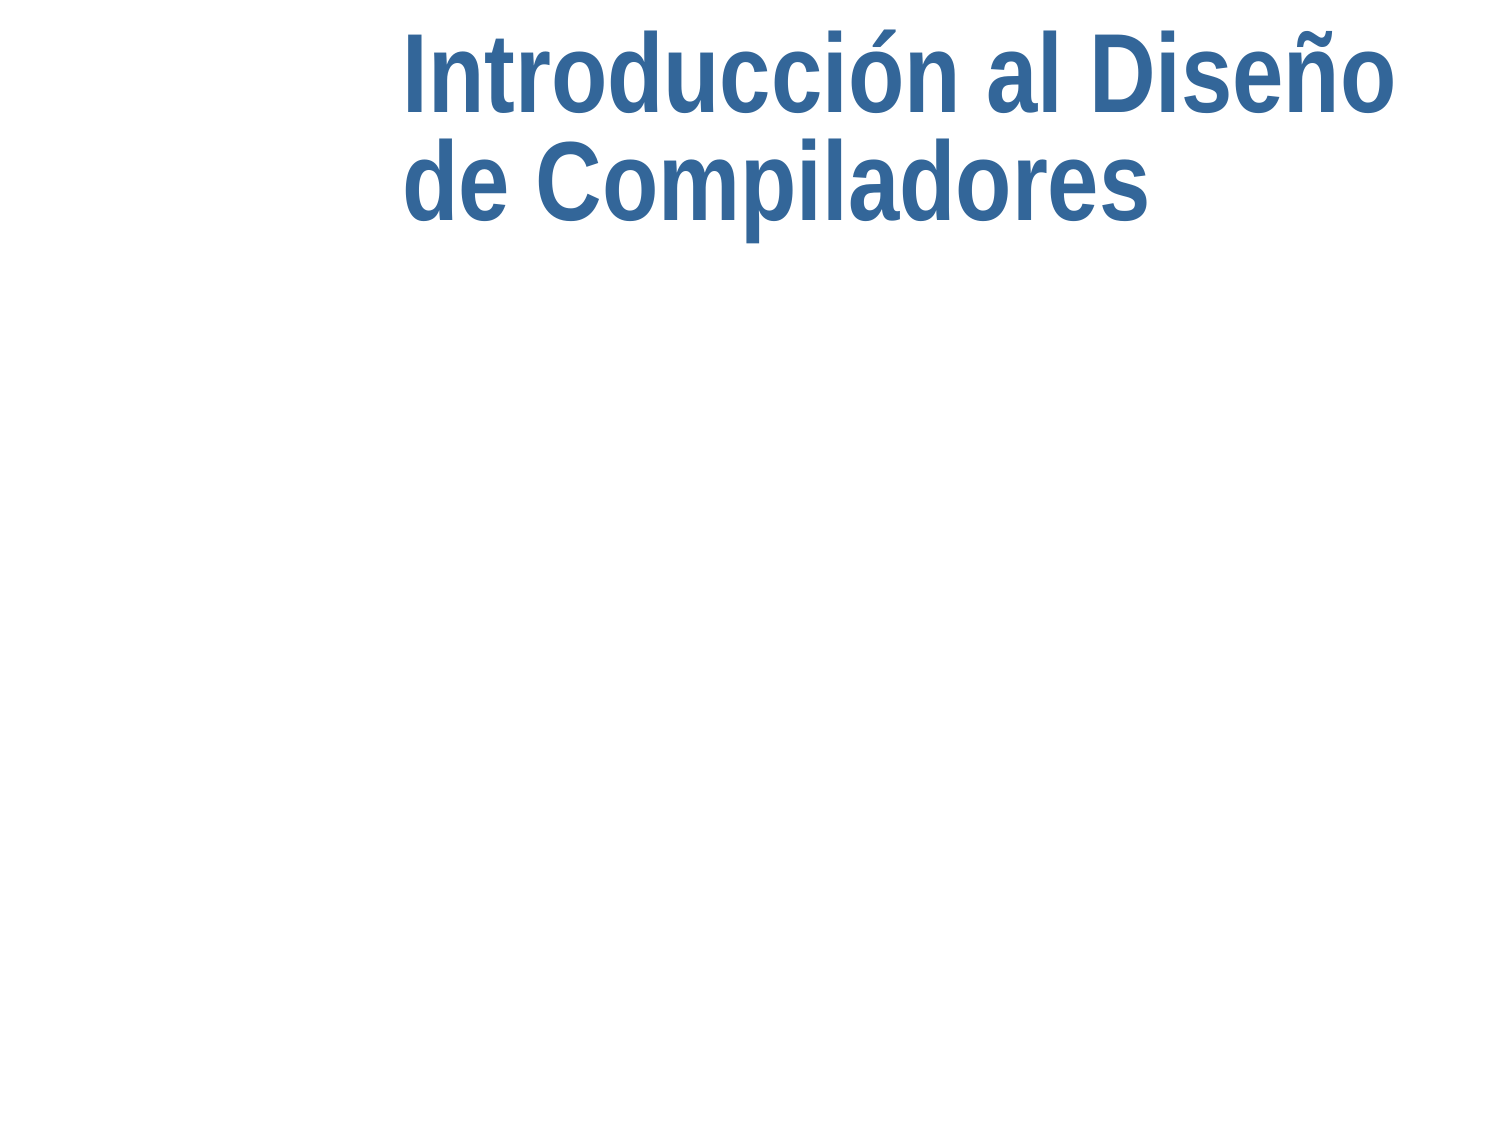

# Introducción al Diseño de Compiladores
Año 2004
1